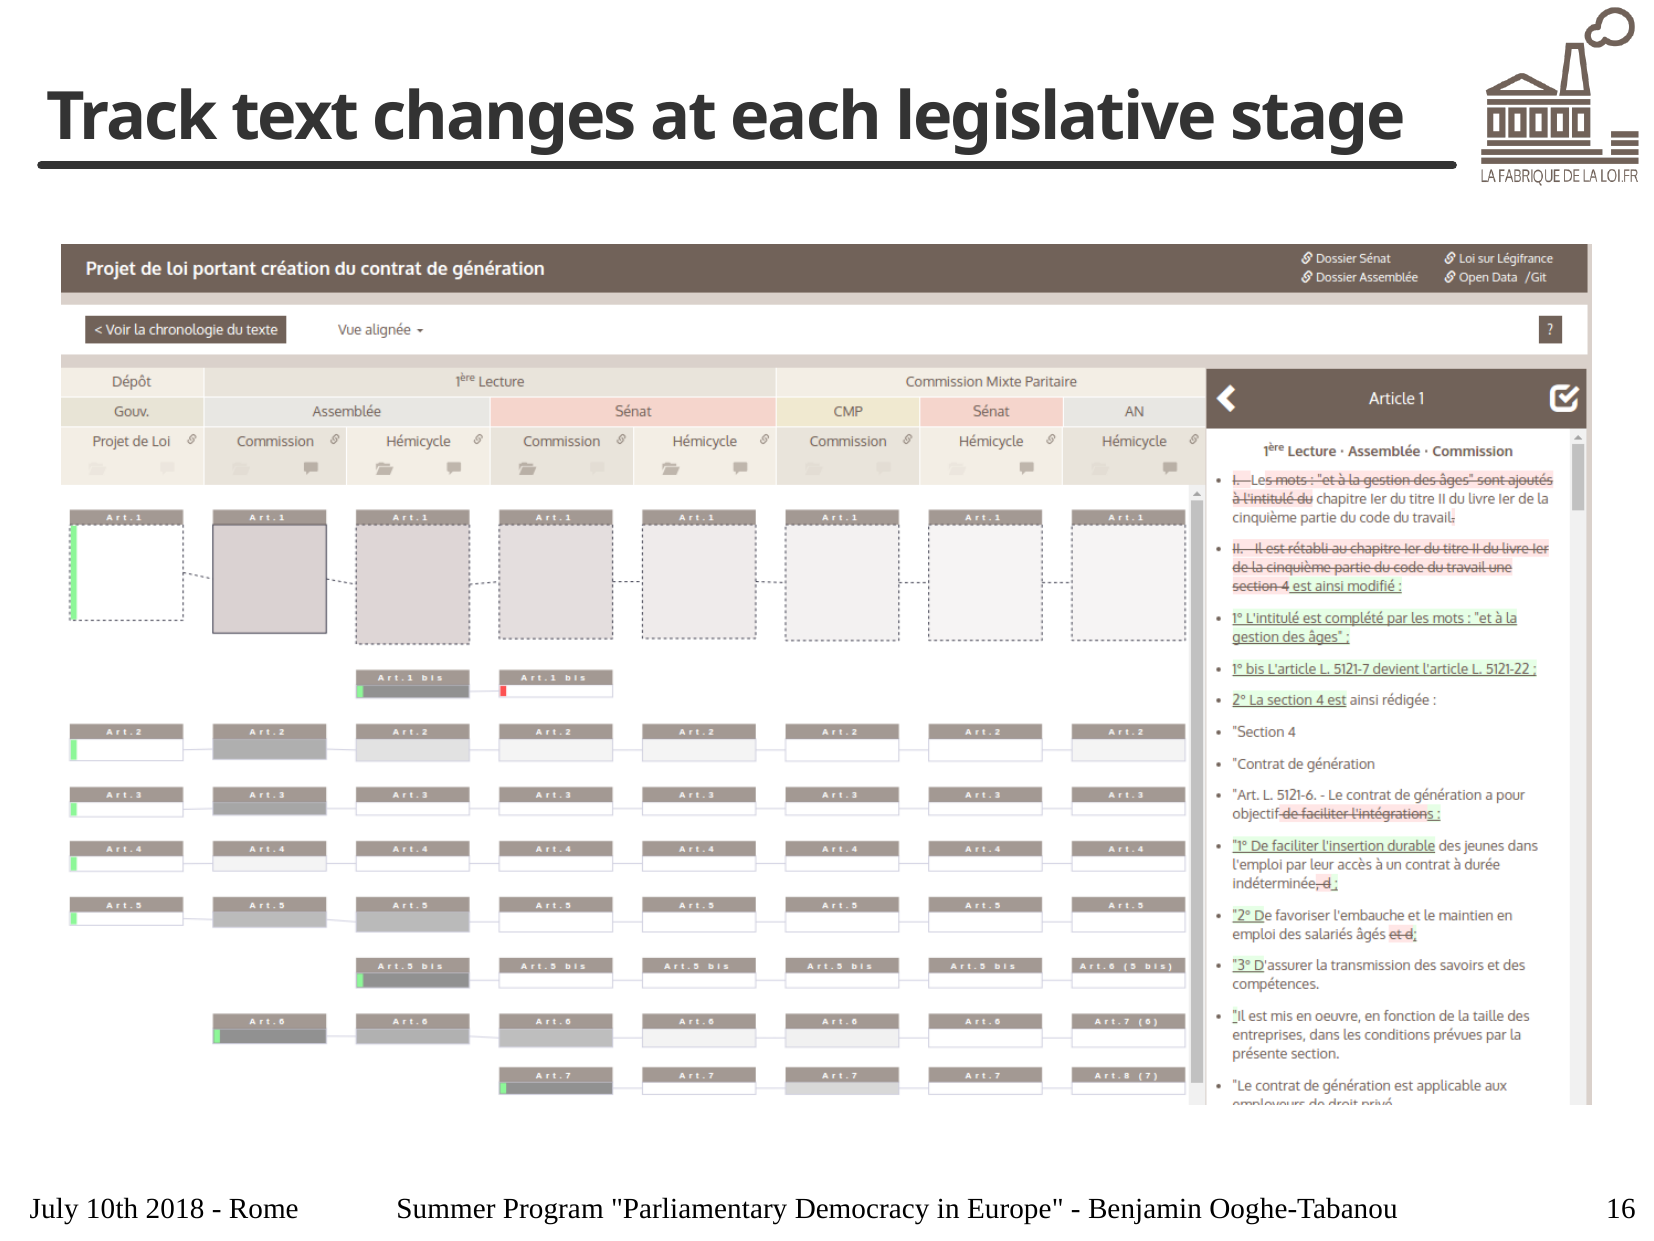

# Track text changes at each legislative stage
July 10th 2018 - Rome
Summer Program "Parliamentary Democracy in Europe" - Benjamin Ooghe-Tabanou
16